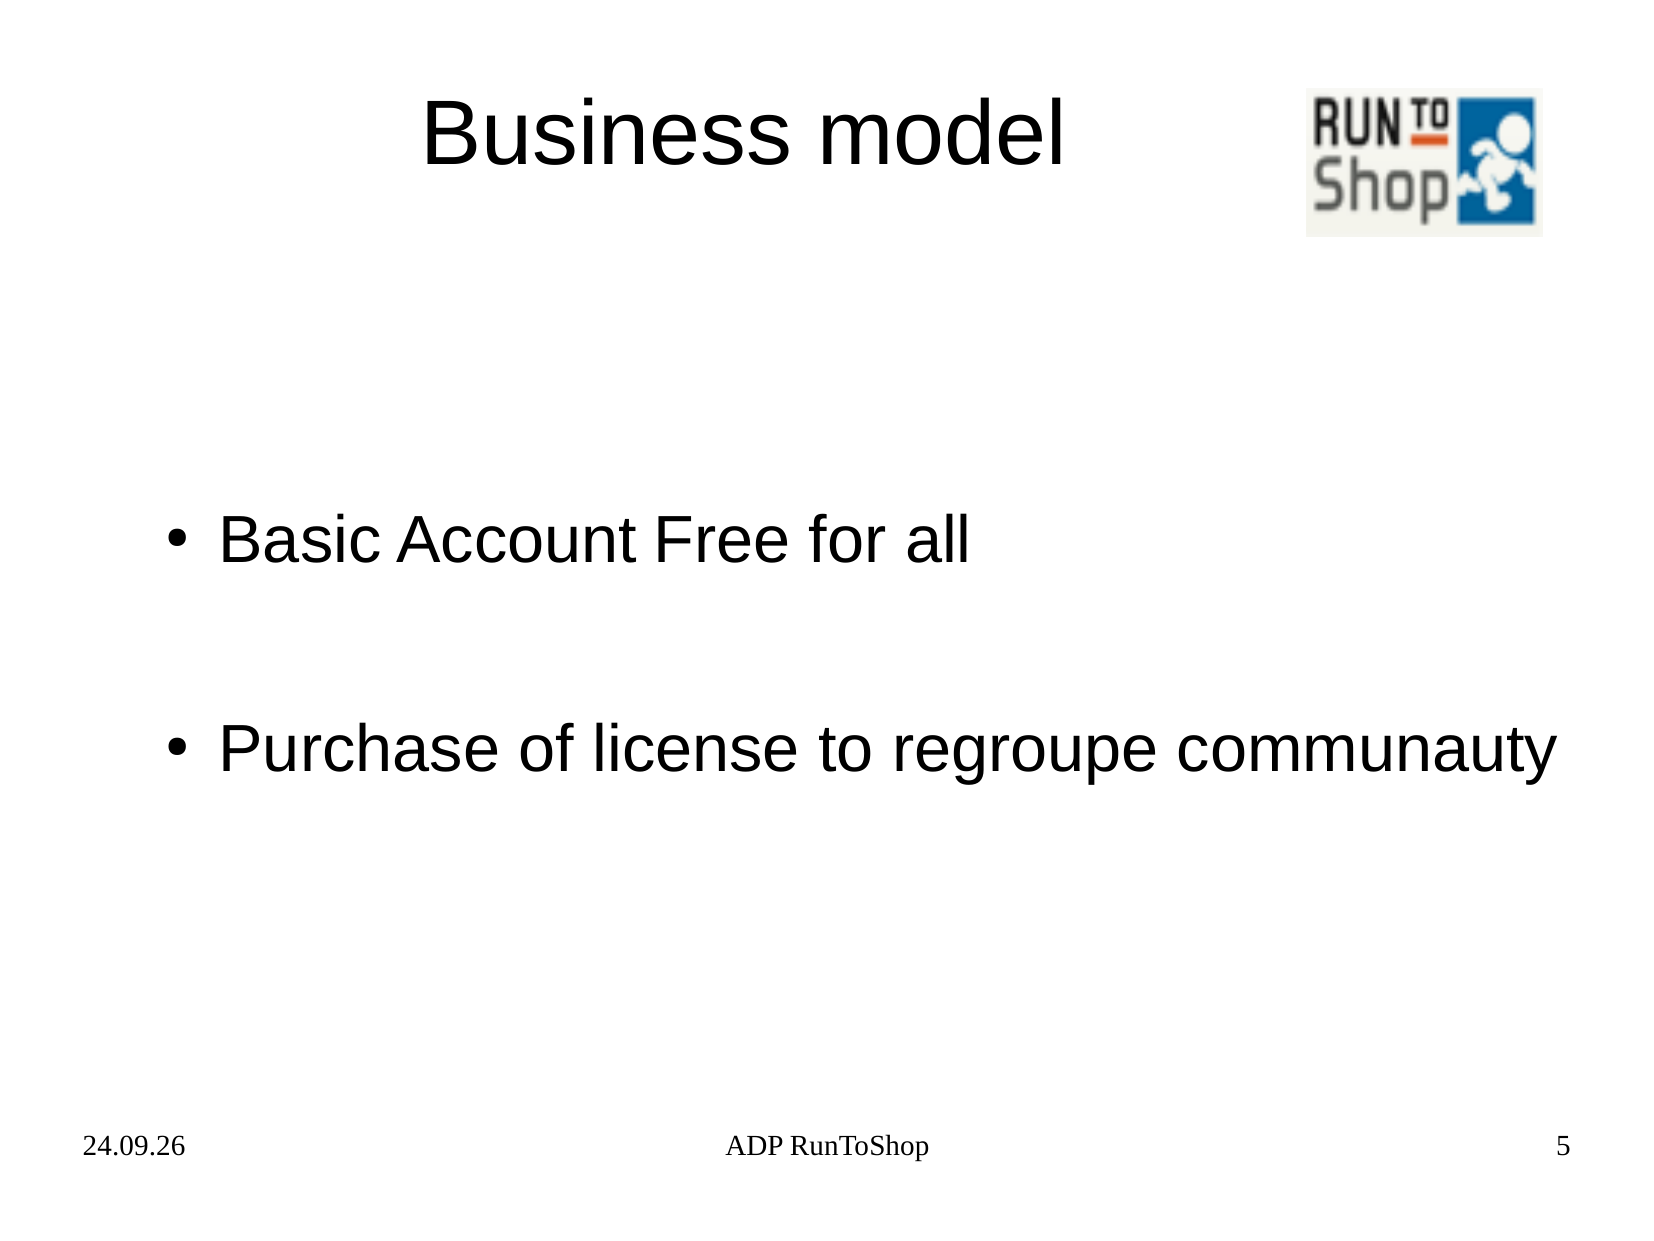

# Business model
Basic Account Free for all
Purchase of license to regroupe communauty
ADP RunToShop
5